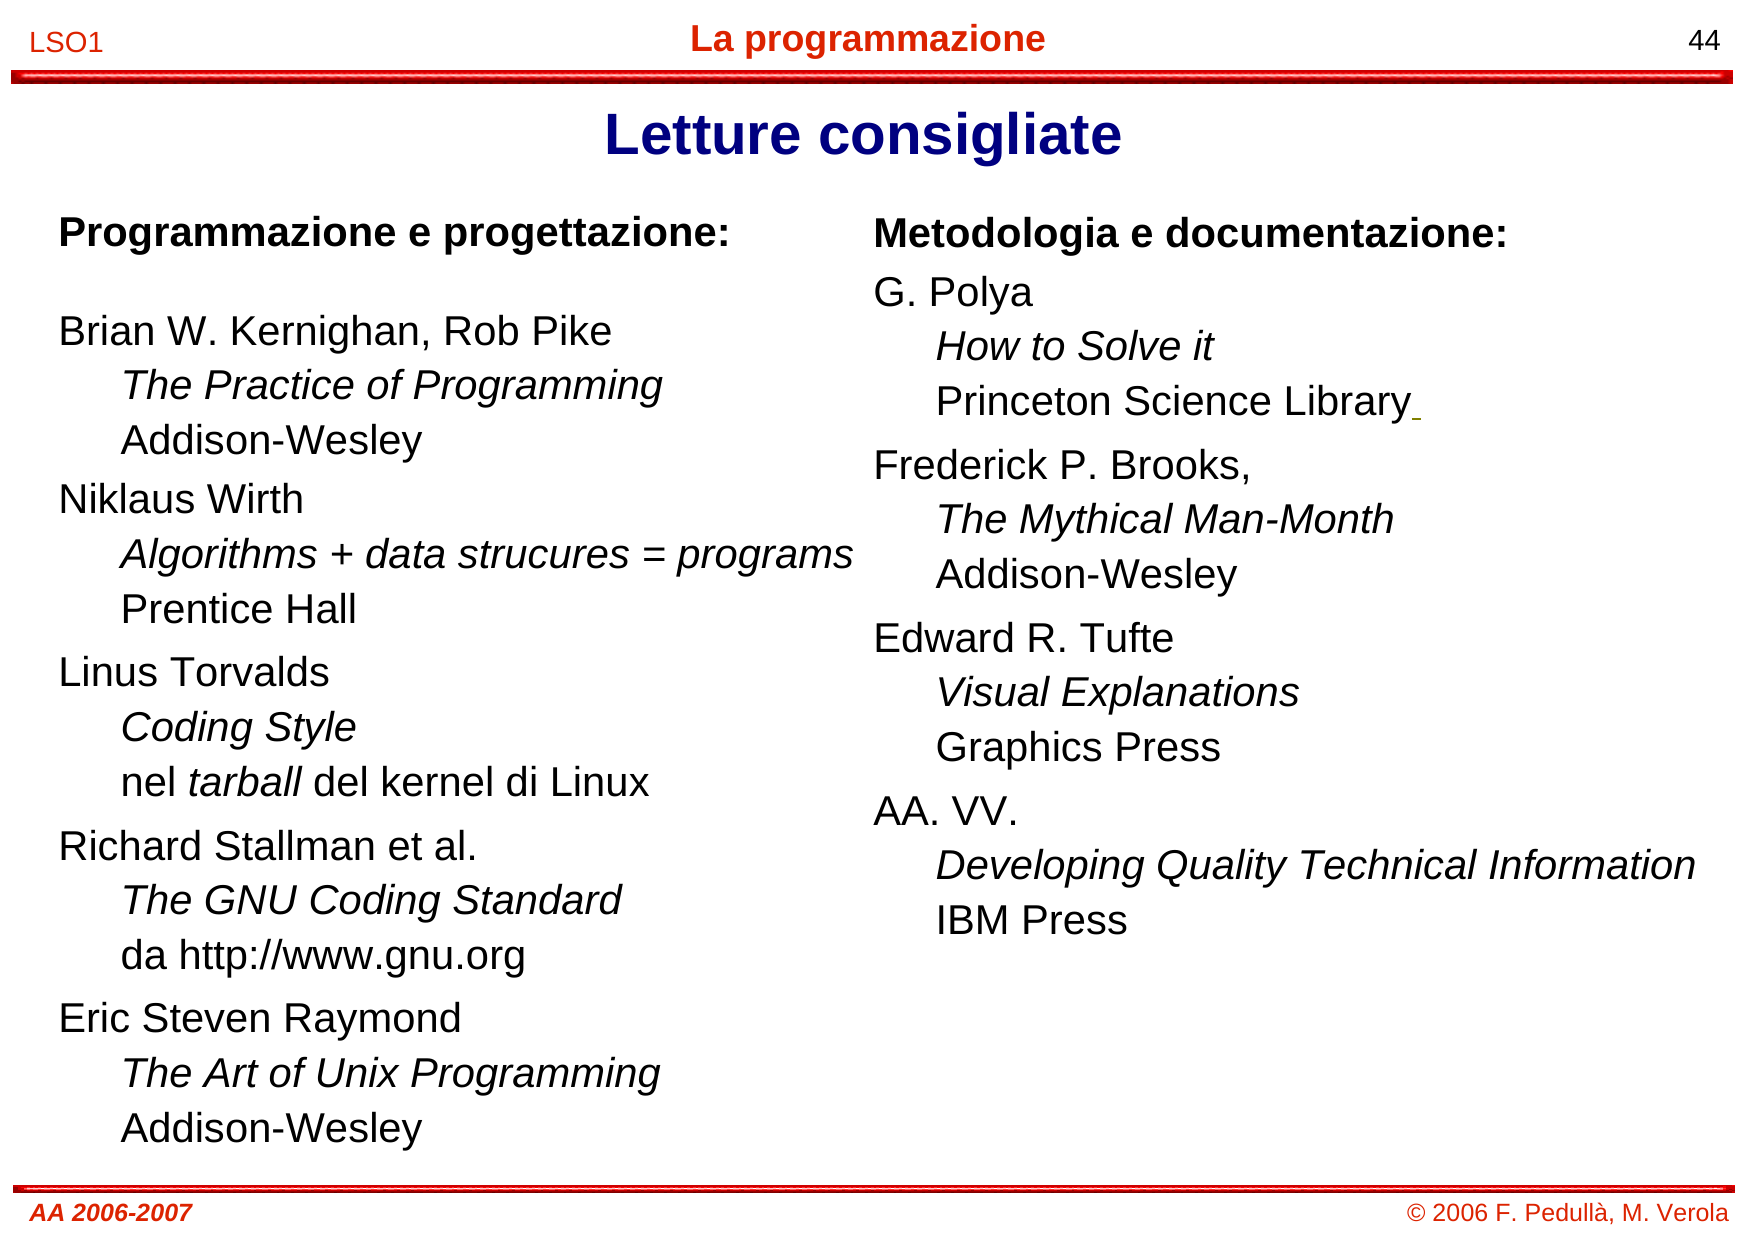

Letture consigliate
# Programmazione e progettazione:
Brian W. Kernighan, Rob Pike
The Practice of Programming
Addison-Wesley
Niklaus Wirth
Algorithms + data strucures = programs
Prentice Hall
Linus Torvalds
Coding Style
nel tarball del kernel di Linux
Richard Stallman et al.
The GNU Coding Standard
da http://www.gnu.org
Eric Steven Raymond
The Art of Unix Programming
Addison-Wesley
Metodologia e documentazione:
G. Polya
How to Solve it
Princeton Science Library
Frederick P. Brooks,
The Mythical Man-Month
Addison-Wesley
Edward R. Tufte
Visual Explanations
Graphics Press
AA. VV.
Developing Quality Technical Information IBM Press